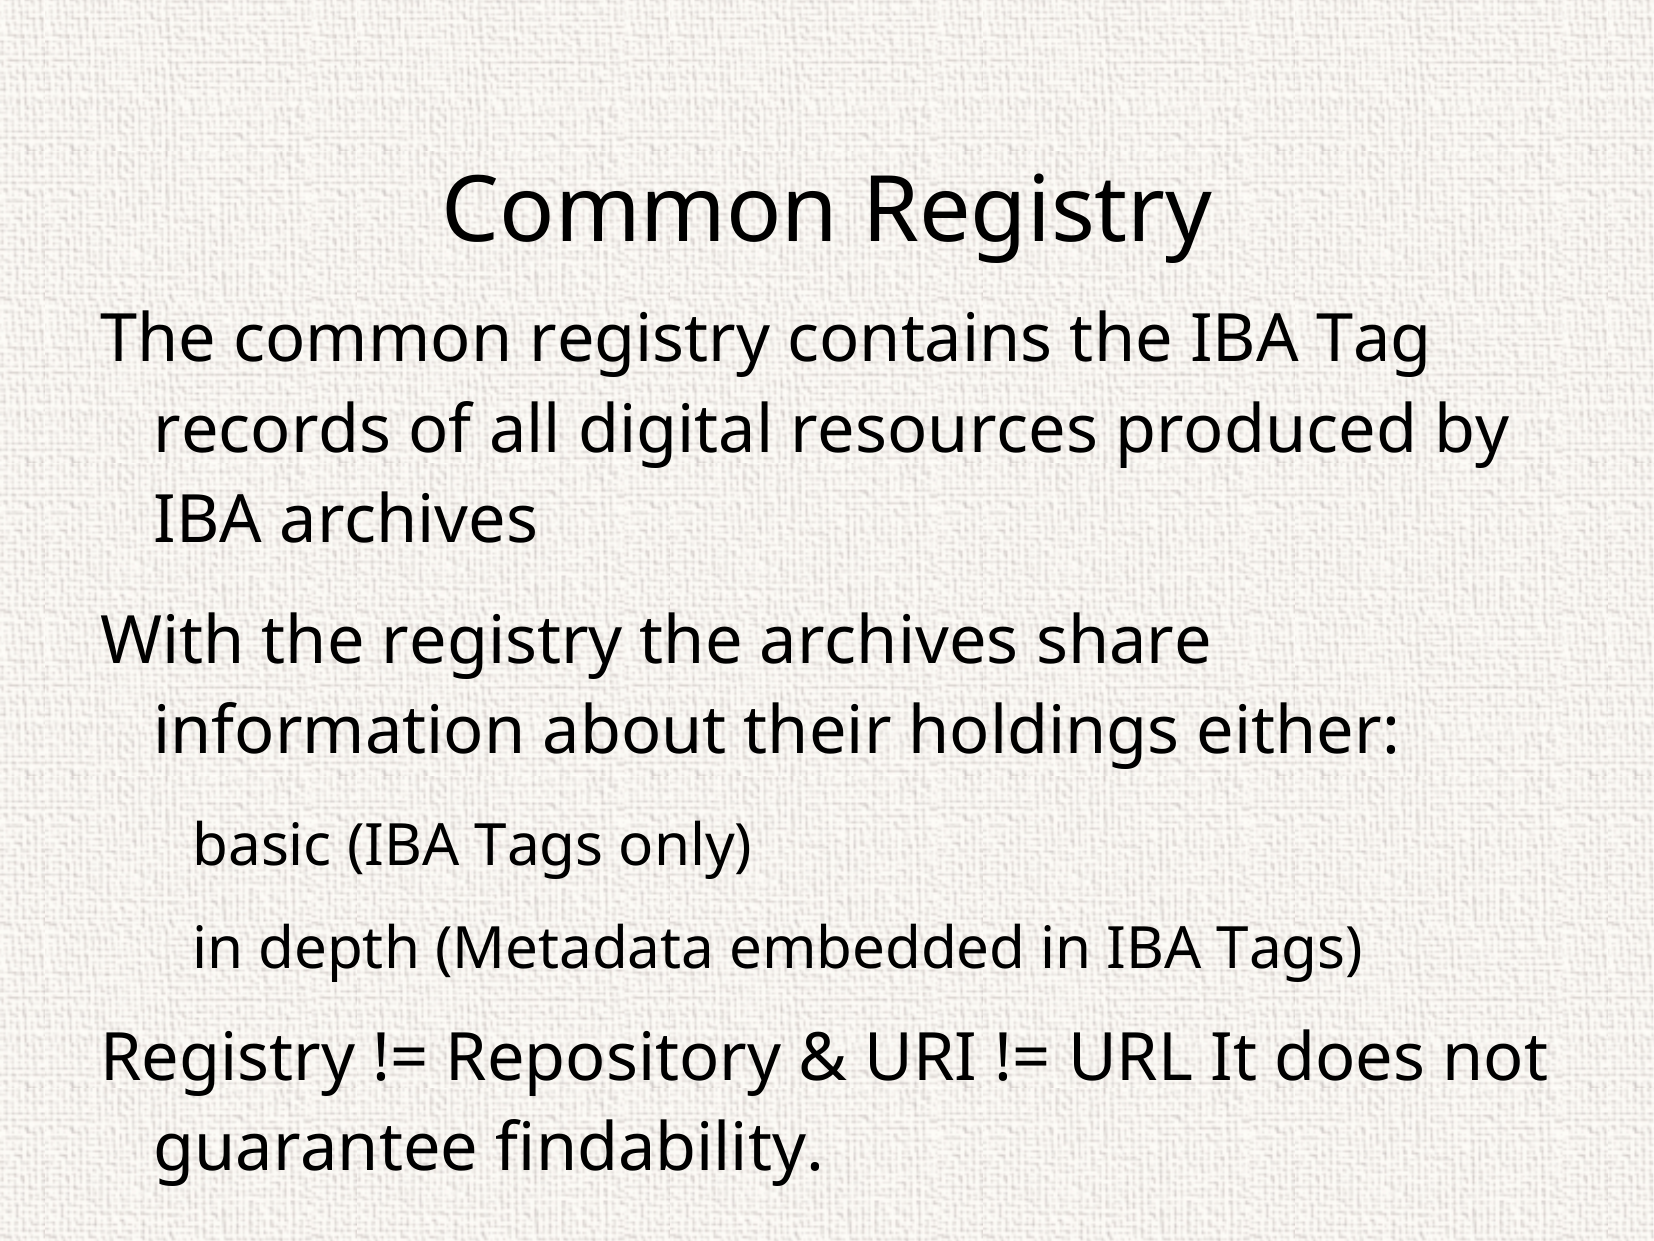

# Common Registry
The common registry contains the IBA Tag records of all digital resources produced by IBA archives
With the registry the archives share information about their holdings either:
 basic (IBA Tags only)
 in depth (Metadata embedded in IBA Tags)
Registry != Repository & URI != URL It does not guarantee findability.